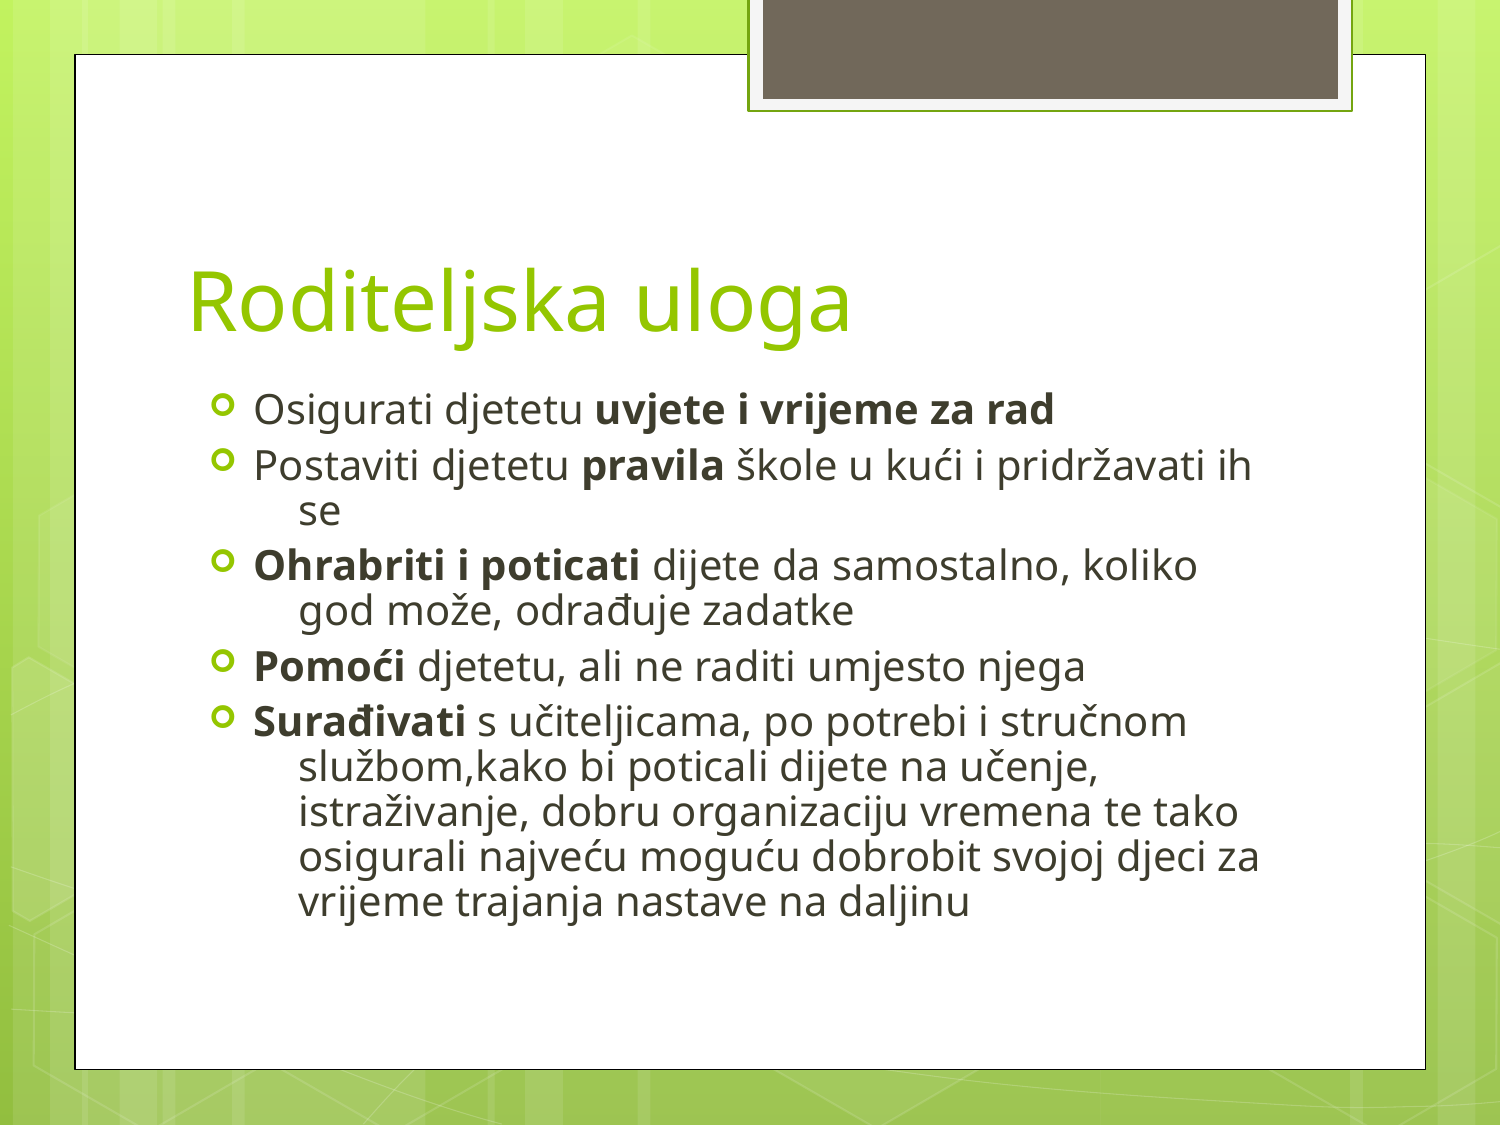

# Roditeljska uloga
Osigurati djetetu uvjete i vrijeme za rad
Postaviti djetetu pravila škole u kući i pridržavati ih se
Ohrabriti i poticati dijete da samostalno, koliko god može, odrađuje zadatke
Pomoći djetetu, ali ne raditi umjesto njega
Surađivati s učiteljicama, po potrebi i stručnom službom,kako bi poticali dijete na učenje, istraživanje, dobru organizaciju vremena te tako osigurali najveću moguću dobrobit svojoj djeci za vrijeme trajanja nastave na daljinu